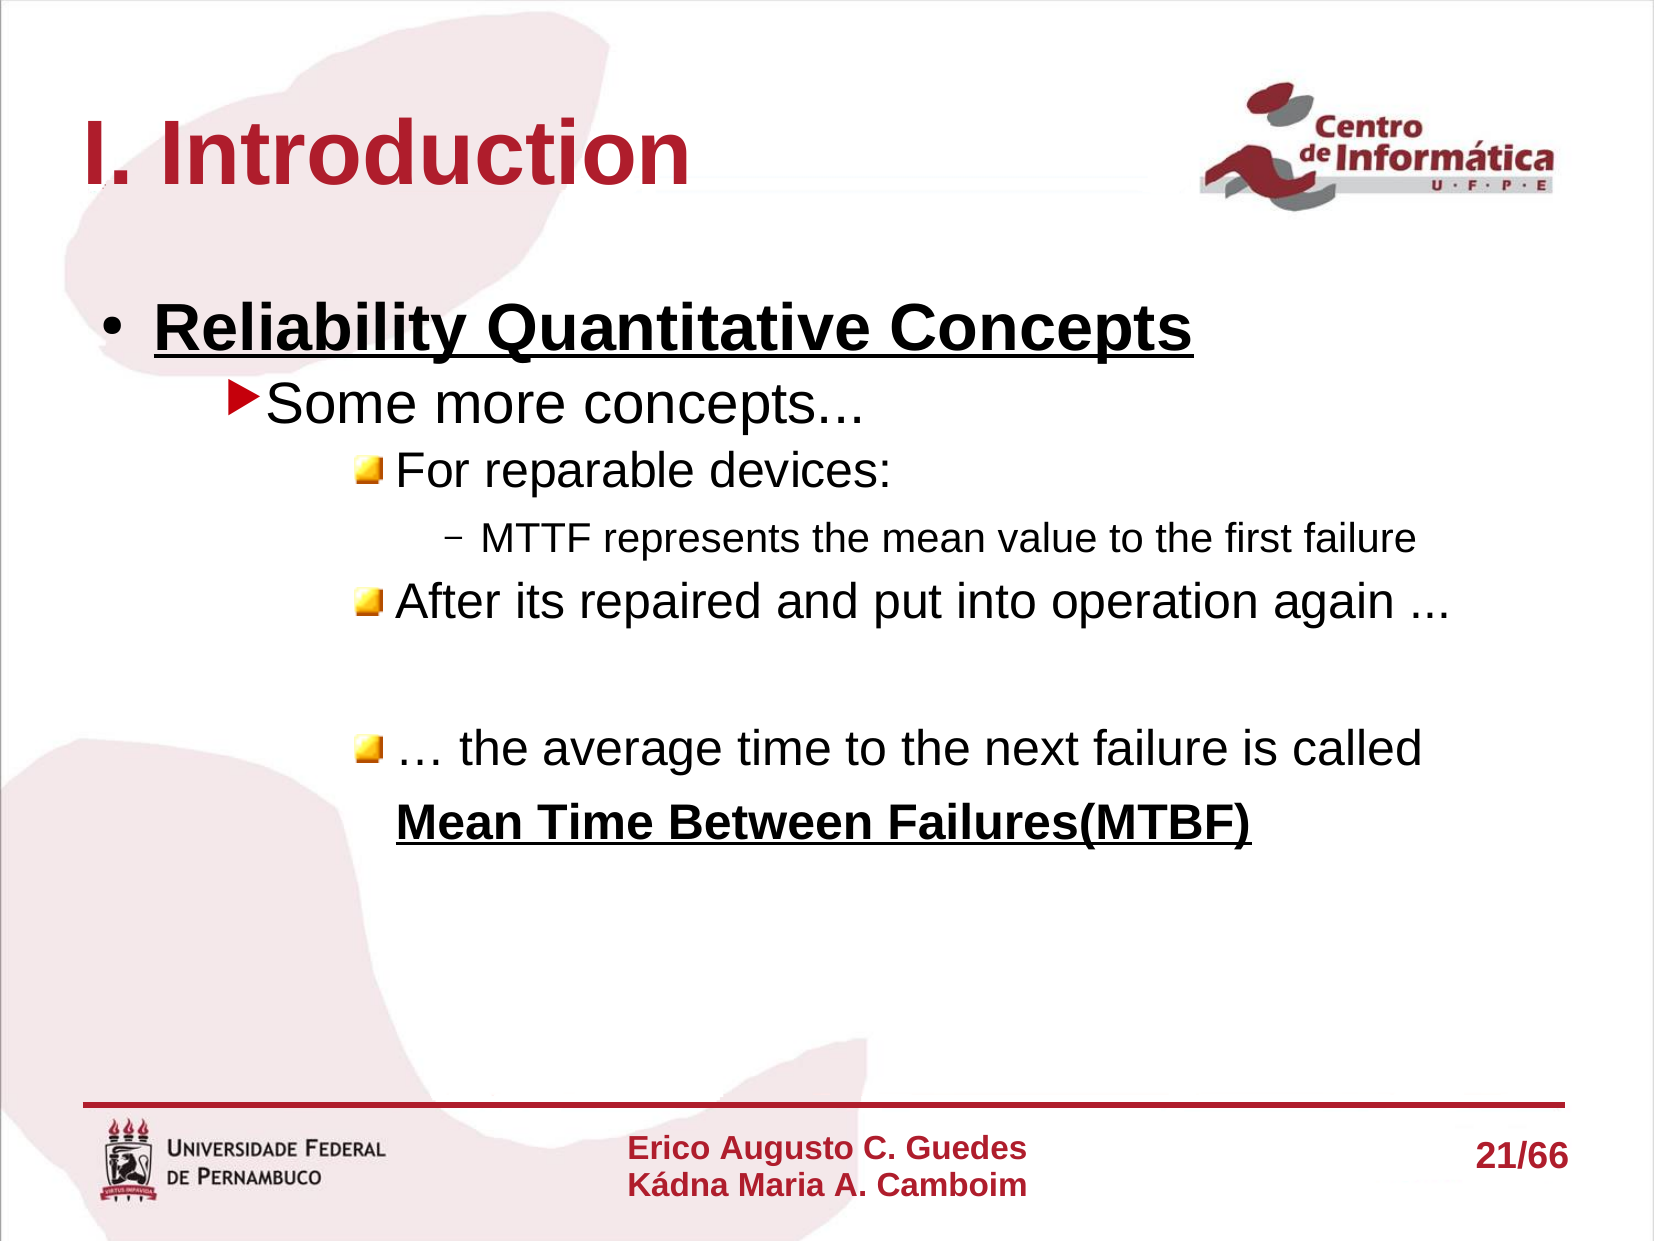

# I. Introduction
Reliability Quantitative Concepts
Some more concepts...
For reparable devices:
MTTF represents the mean value to the first failure
After its repaired and put into operation again ...
… the average time to the next failure is called
Mean Time Between Failures(MTBF)